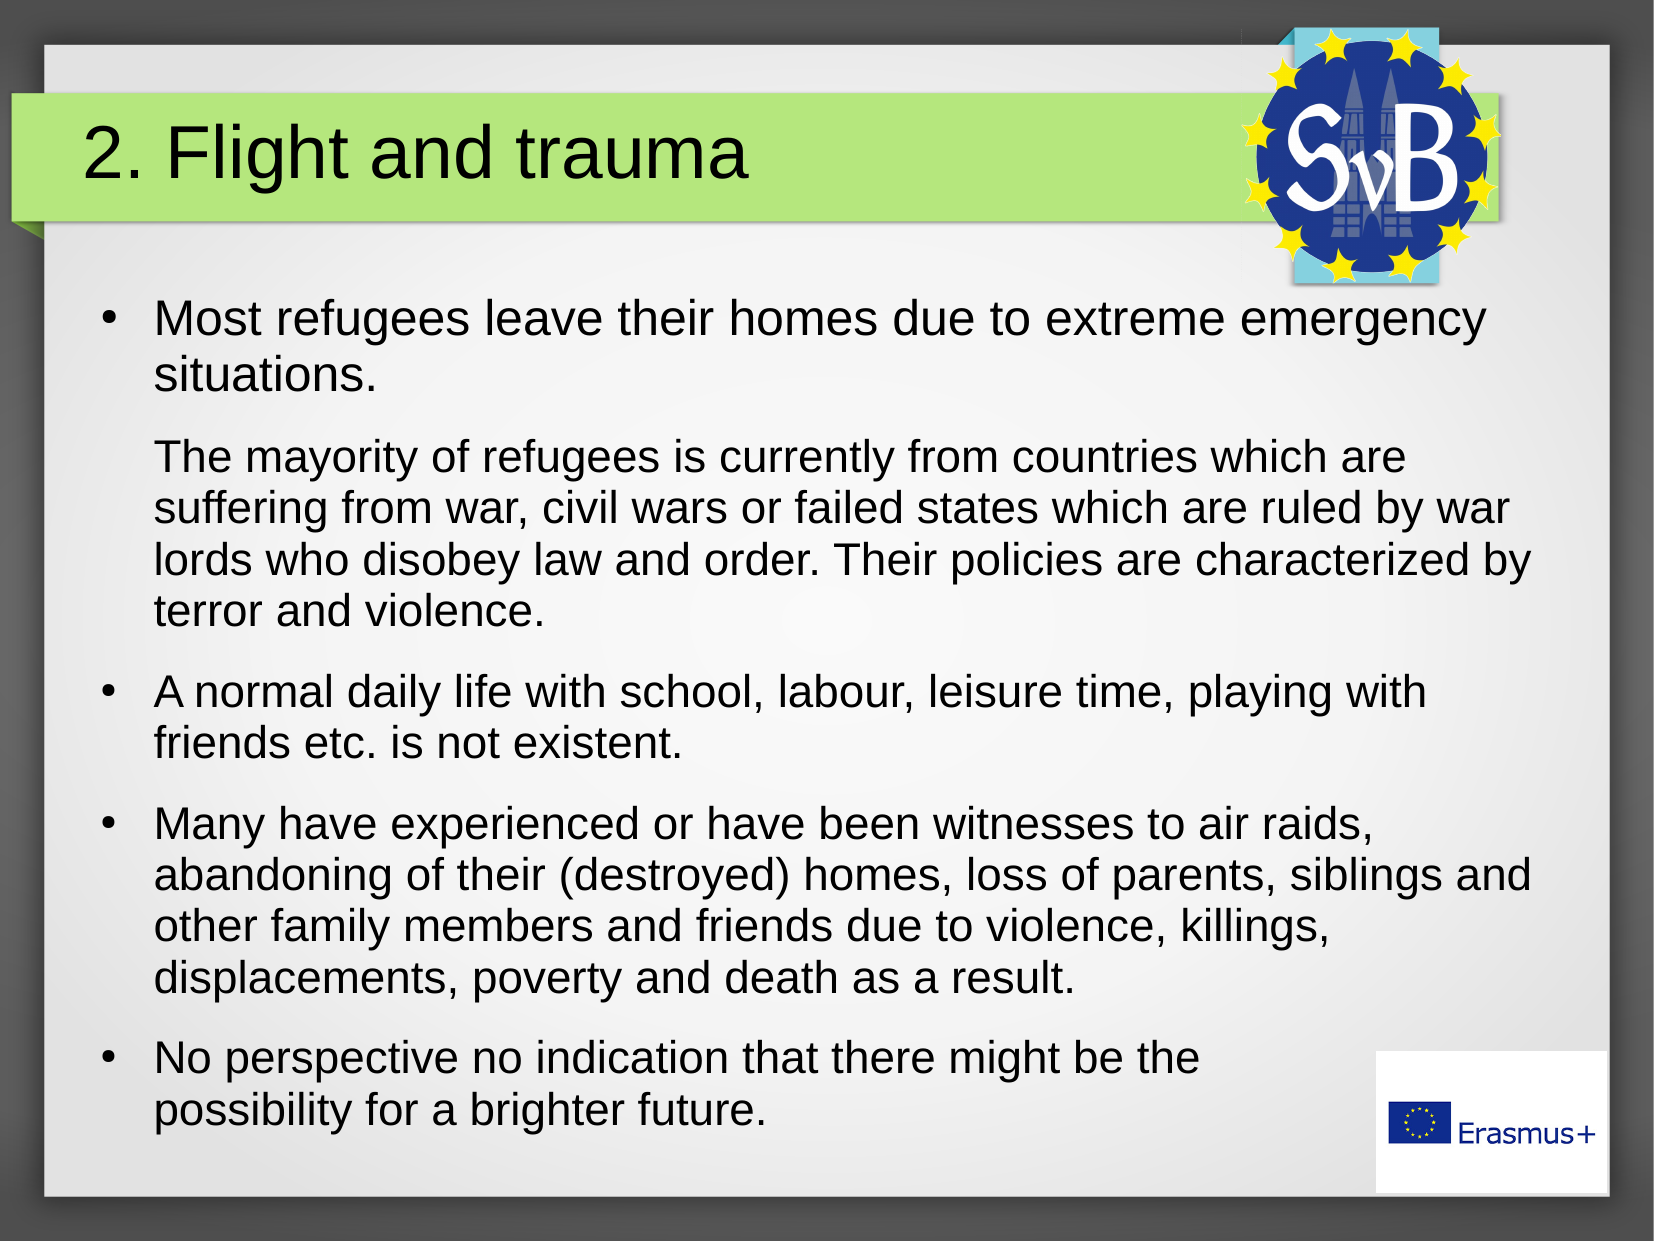

# 2. Flight and trauma
Most refugees leave their homes due to extreme emergency situations.
The mayority of refugees is currently from countries which are suffering from war, civil wars or failed states which are ruled by war lords who disobey law and order. Their policies are characterized by terror and violence.
A normal daily life with school, labour, leisure time, playing with friends etc. is not existent.
Many have experienced or have been witnesses to air raids, abandoning of their (destroyed) homes, loss of parents, siblings and other family members and friends due to violence, killings, displacements, poverty and death as a result.
No perspective no indication that there might be the
possibility for a brighter future.